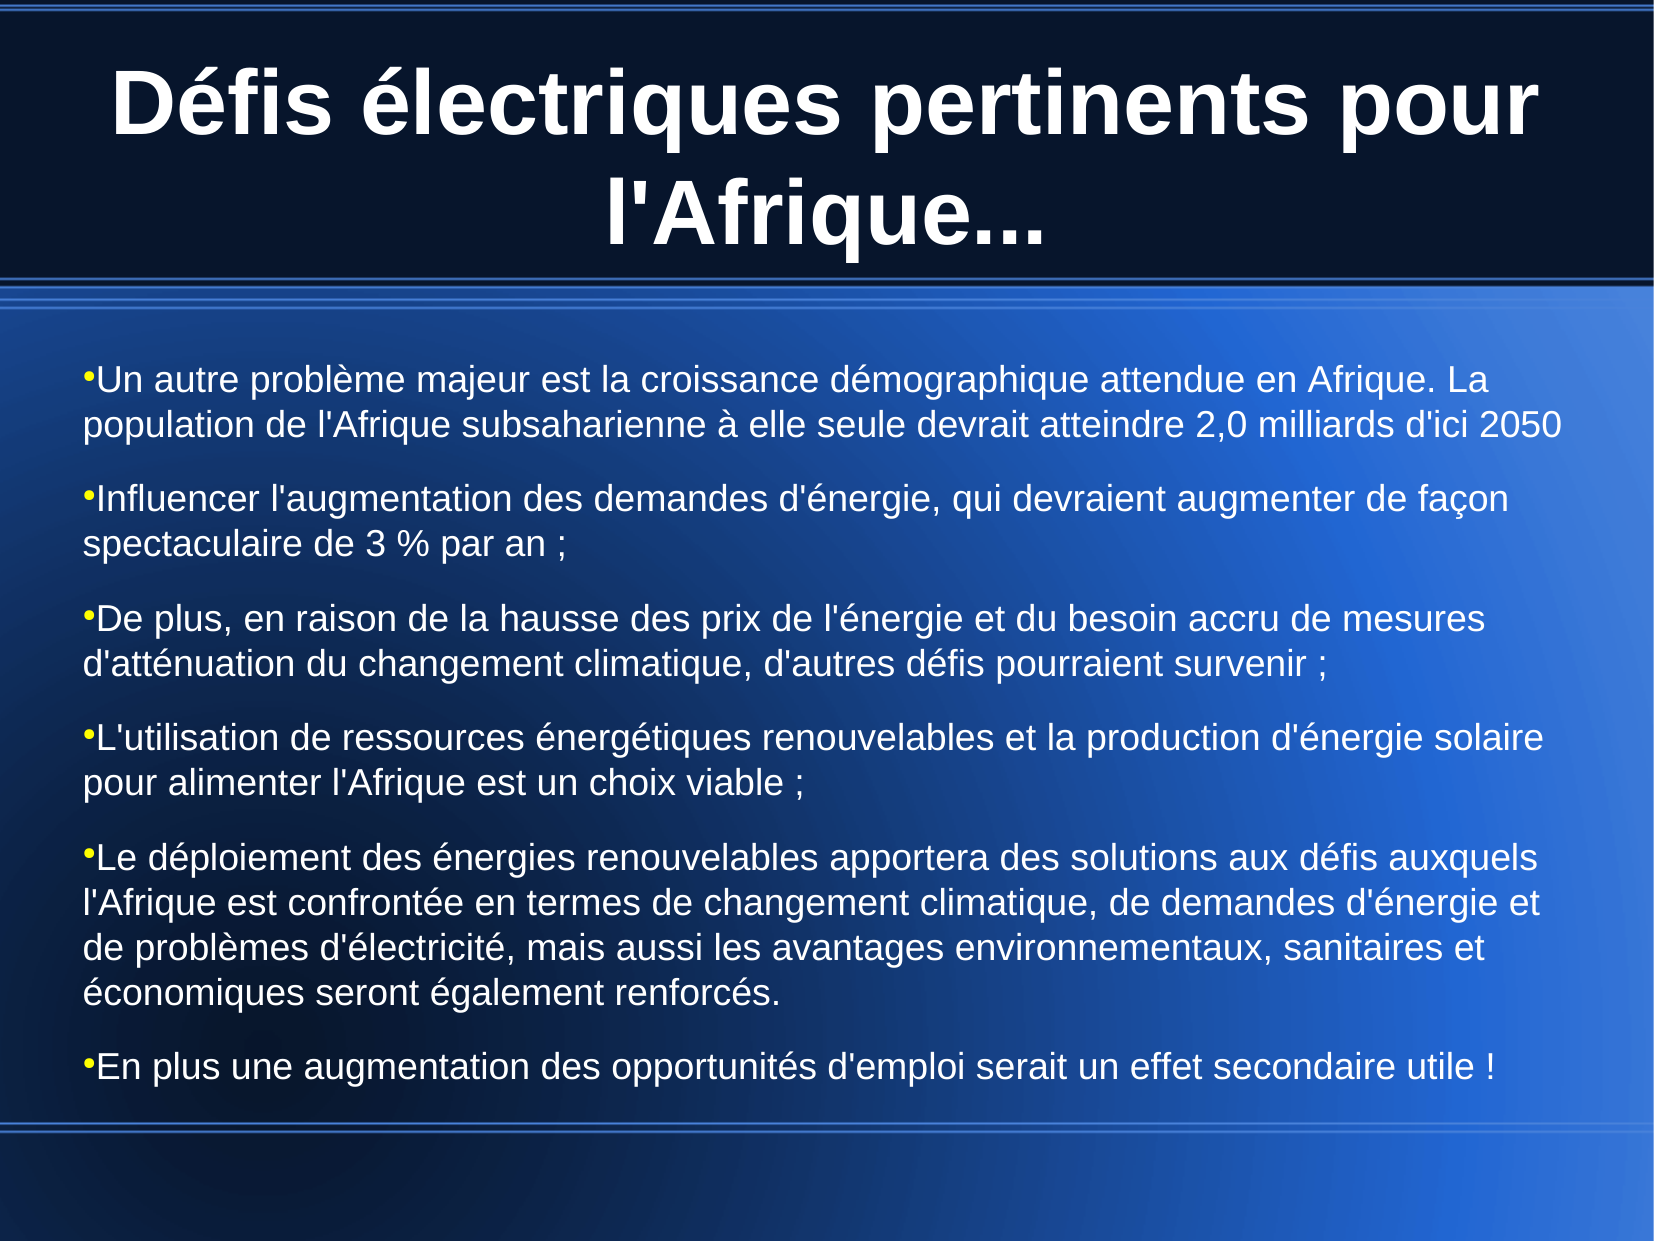

# Défis électriques pertinents pour l'Afrique...
Un autre problème majeur est la croissance démographique attendue en Afrique. La population de l'Afrique subsaharienne à elle seule devrait atteindre 2,0 milliards d'ici 2050
Influencer l'augmentation des demandes d'énergie, qui devraient augmenter de façon spectaculaire de 3 % par an ;
De plus, en raison de la hausse des prix de l'énergie et du besoin accru de mesures d'atténuation du changement climatique, d'autres défis pourraient survenir ;
L'utilisation de ressources énergétiques renouvelables et la production d'énergie solaire pour alimenter l'Afrique est un choix viable ;
Le déploiement des énergies renouvelables apportera des solutions aux défis auxquels l'Afrique est confrontée en termes de changement climatique, de demandes d'énergie et de problèmes d'électricité, mais aussi les avantages environnementaux, sanitaires et économiques seront également renforcés.
En plus une augmentation des opportunités d'emploi serait un effet secondaire utile !